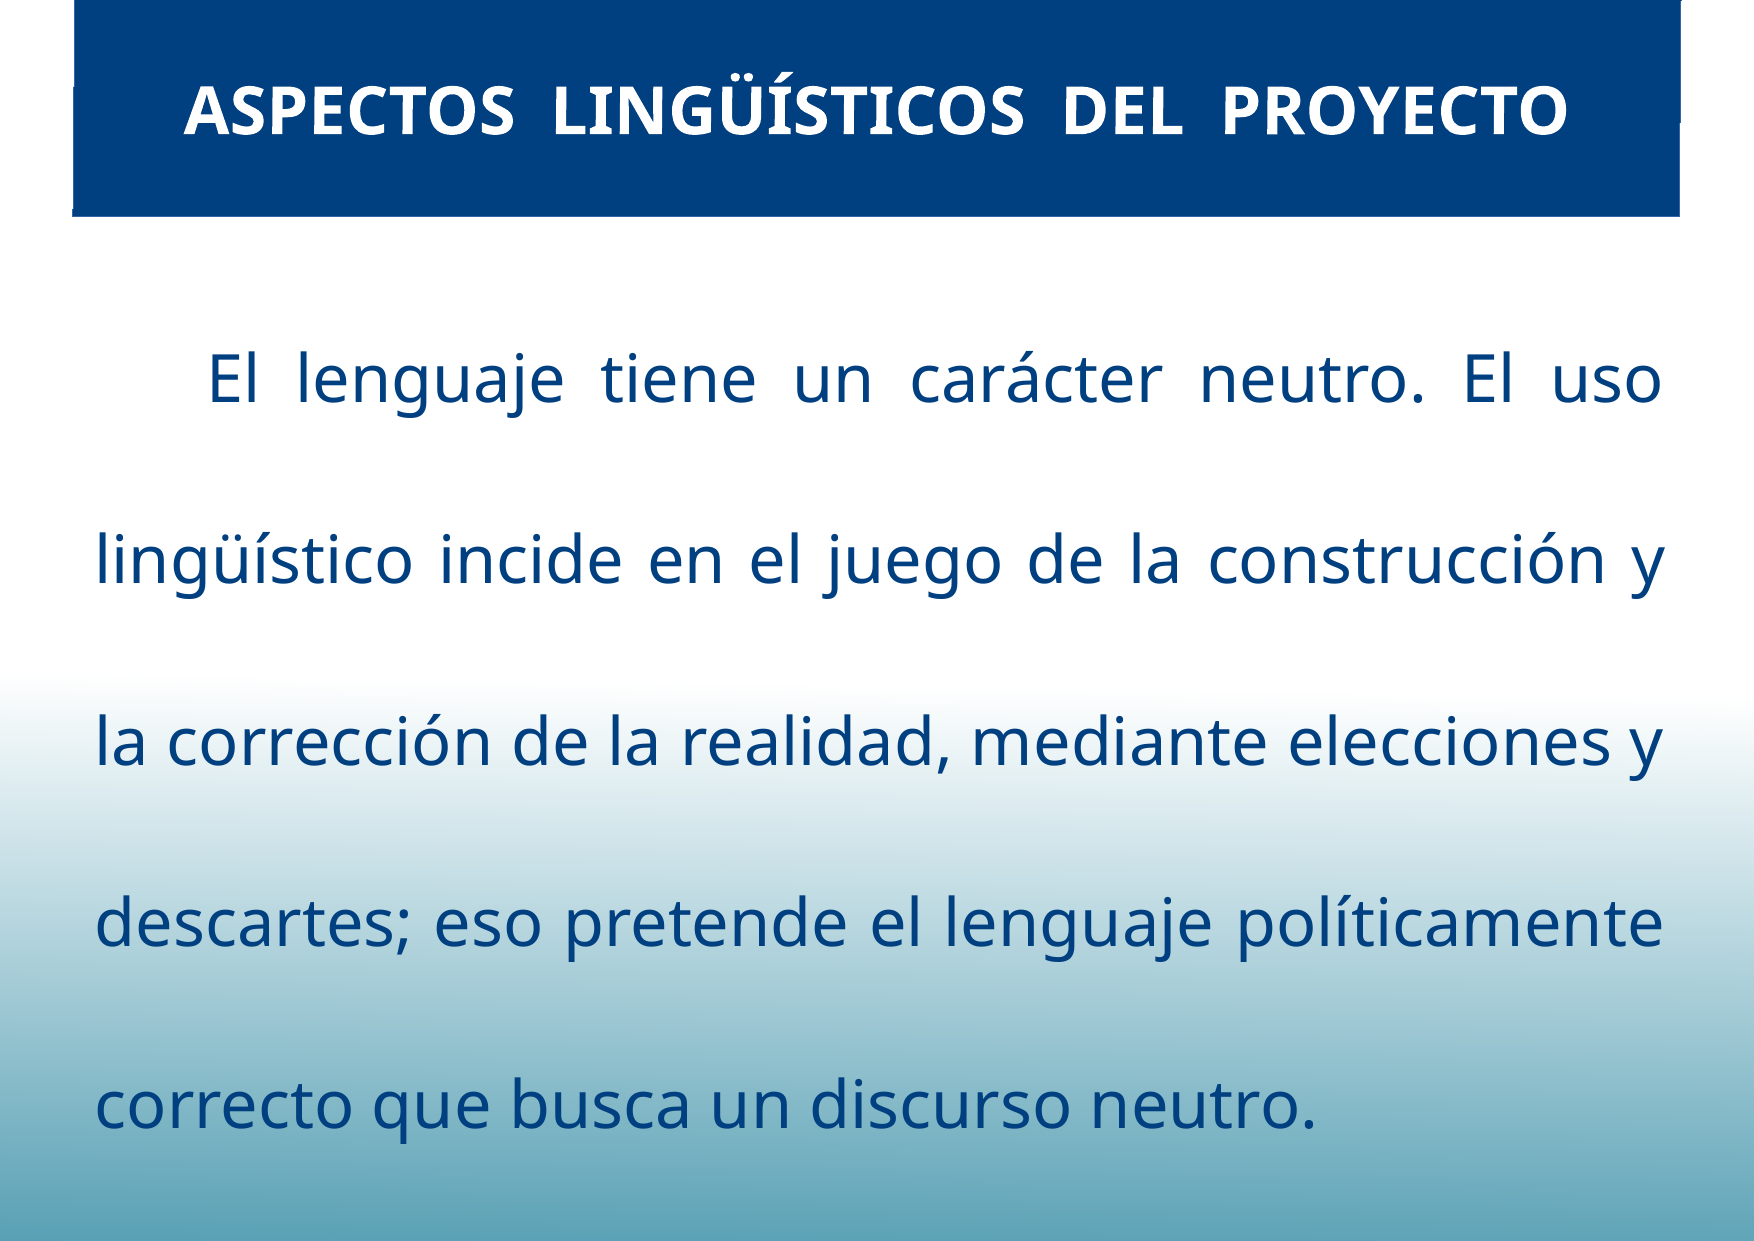

ASPECTOS LINGÜÍSTICOS DEL PROYECTO
# El lenguaje tiene un carácter neutro. El uso lingüístico incide en el juego de la construcción y la corrección de la realidad, mediante elecciones y descartes; eso pretende el lenguaje políticamente correcto que busca un discurso neutro.